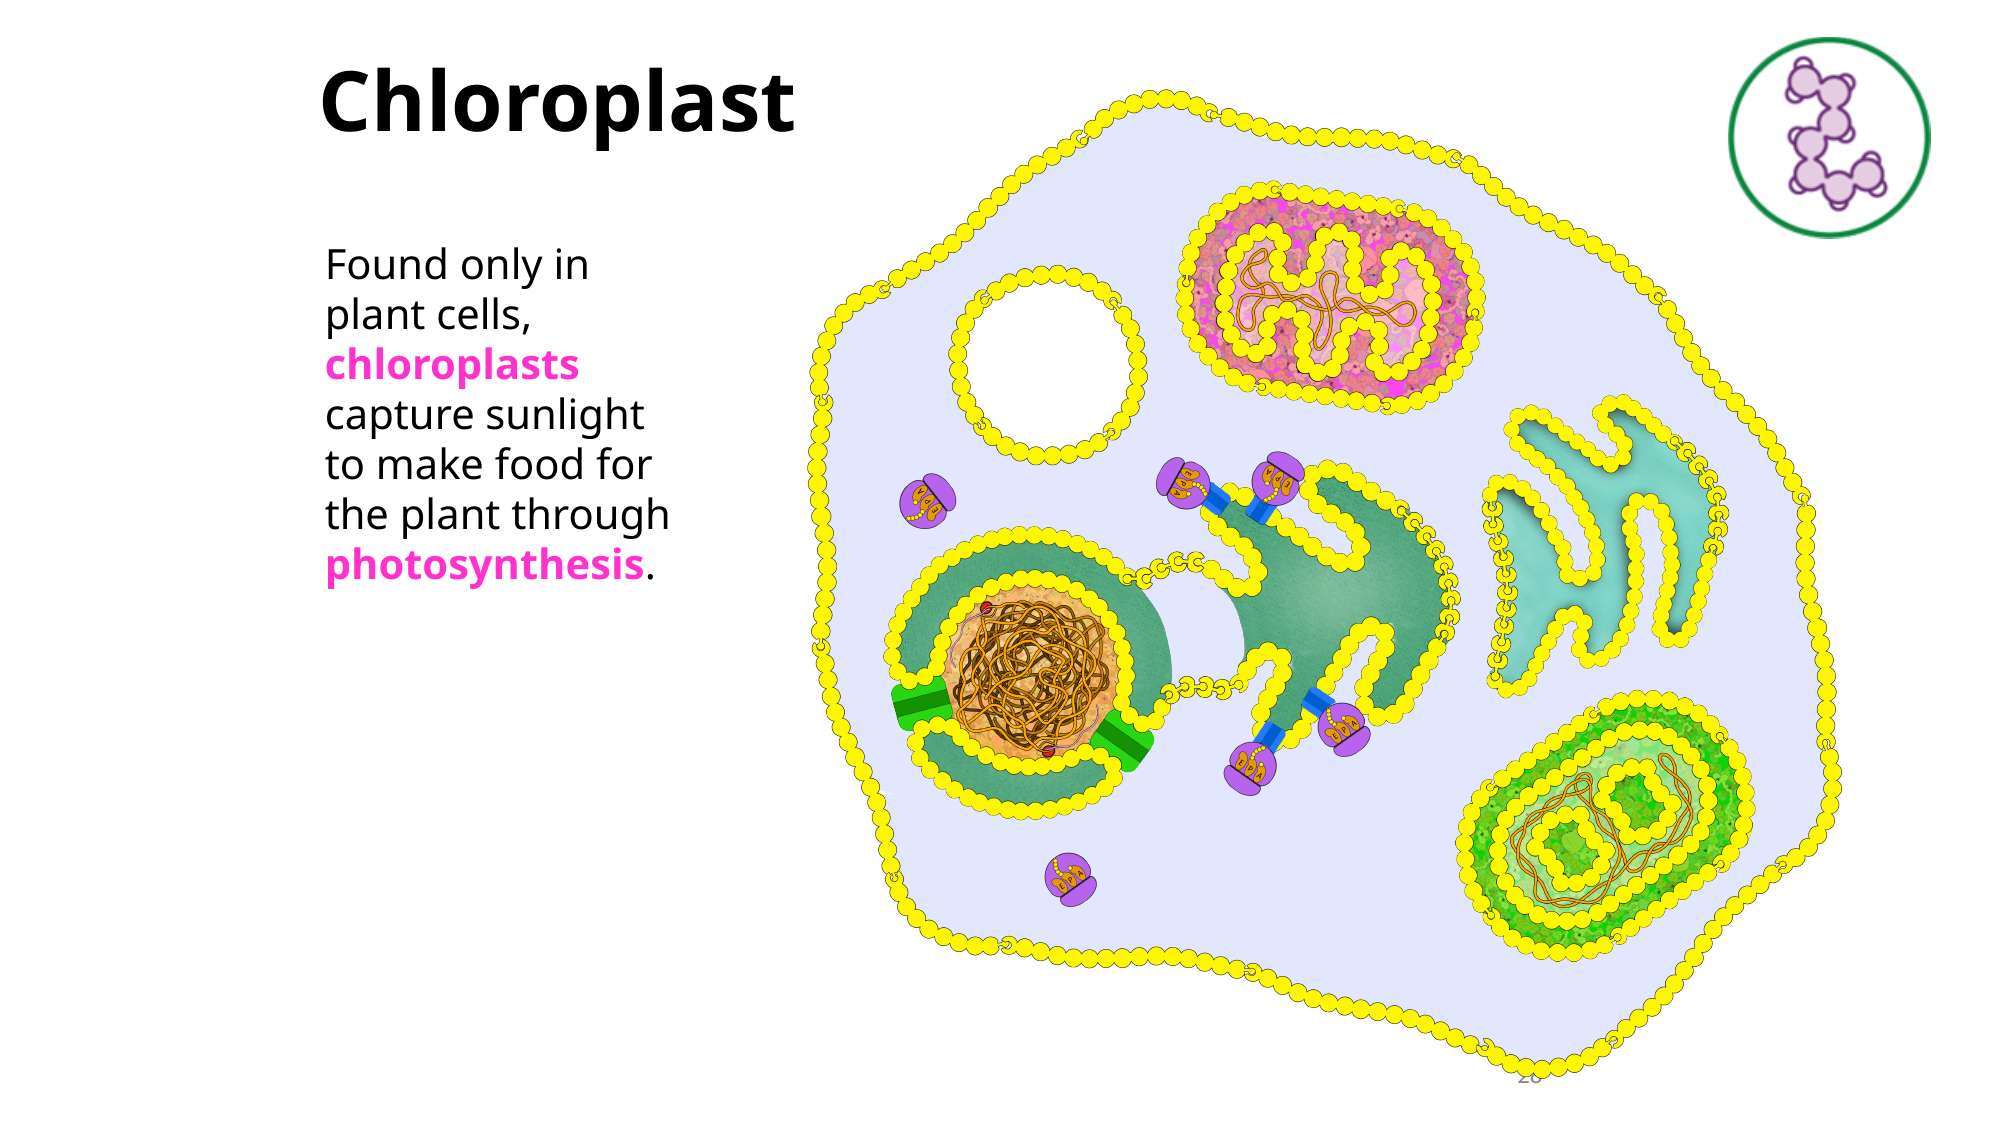

Chloroplast
Found only in plant cells, chloroplasts capture sunlight to make food for the plant through photosynthesis.